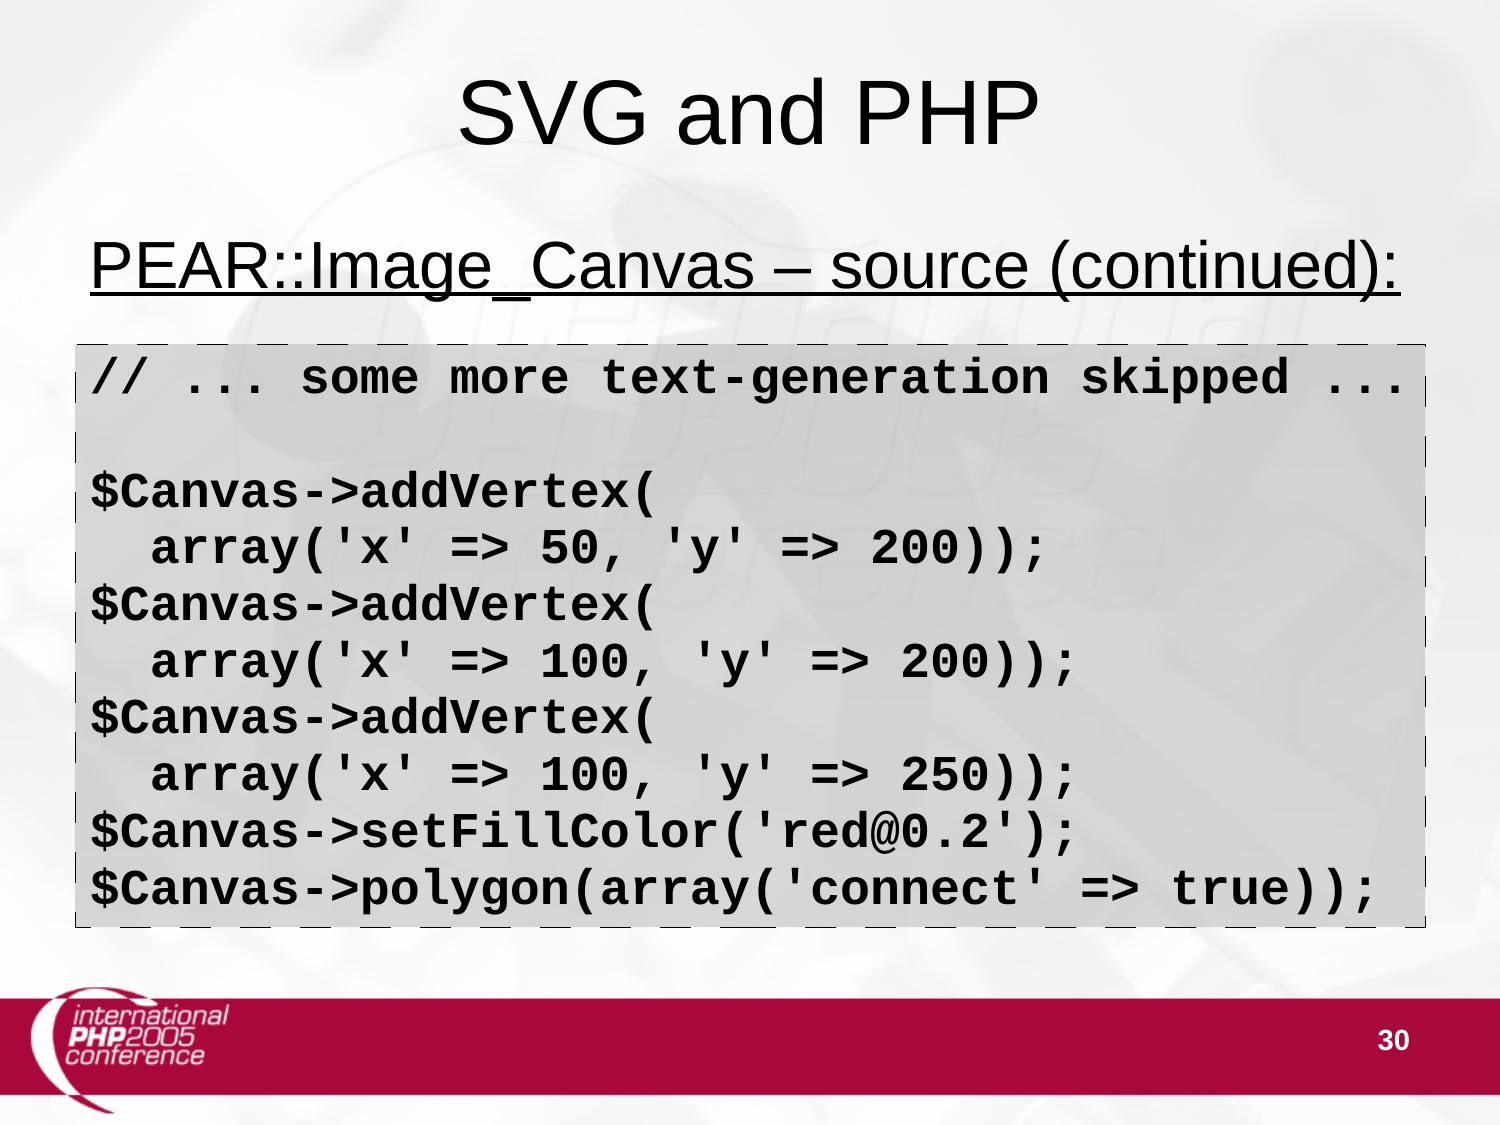

# SVG and PHP
PEAR::Image_Canvas – source (continued):
// ... some more text-generation skipped ...
$Canvas->addVertex(
 array('x' => 50, 'y' => 200));
$Canvas->addVertex(
 array('x' => 100, 'y' => 200));
$Canvas->addVertex(
 array('x' => 100, 'y' => 250));
$Canvas->setFillColor('red@0.2');
$Canvas->polygon(array('connect' => true));
30